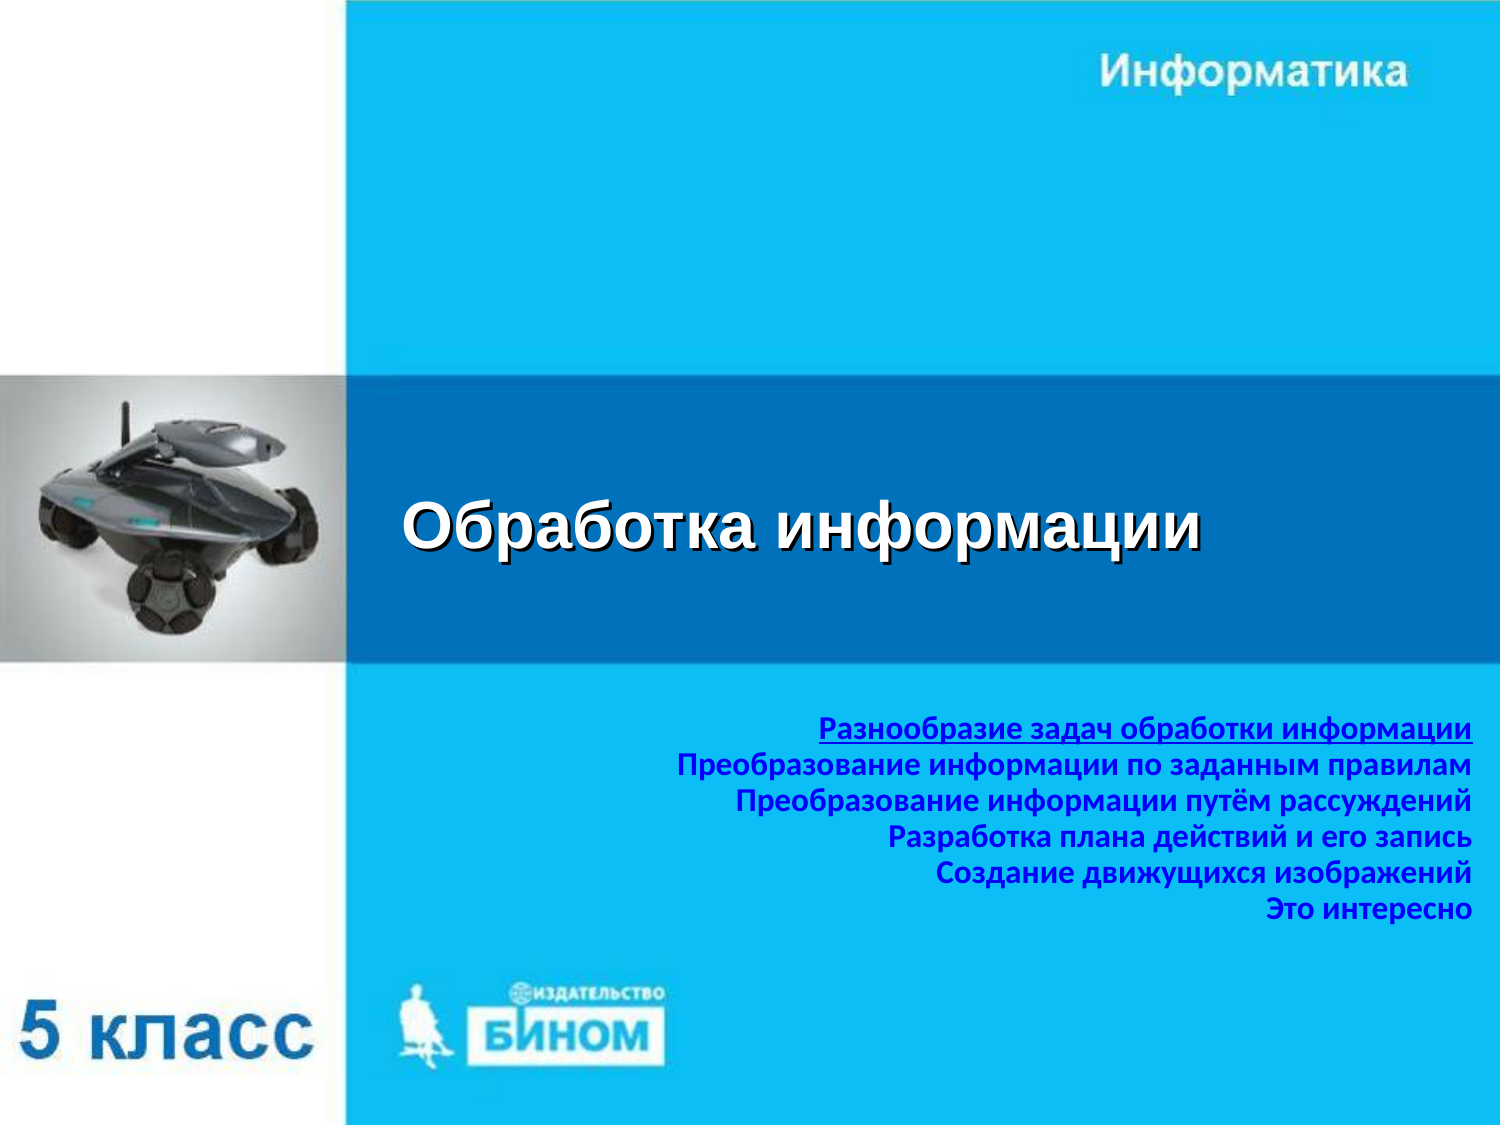

# Обработка информации
Разнообразие задач обработки информации
Преобразование информации по заданным правилам
Преобразование информации путём рассуждений
Разработка плана действий и его запись
Создание движущихся изображений
Это интересно